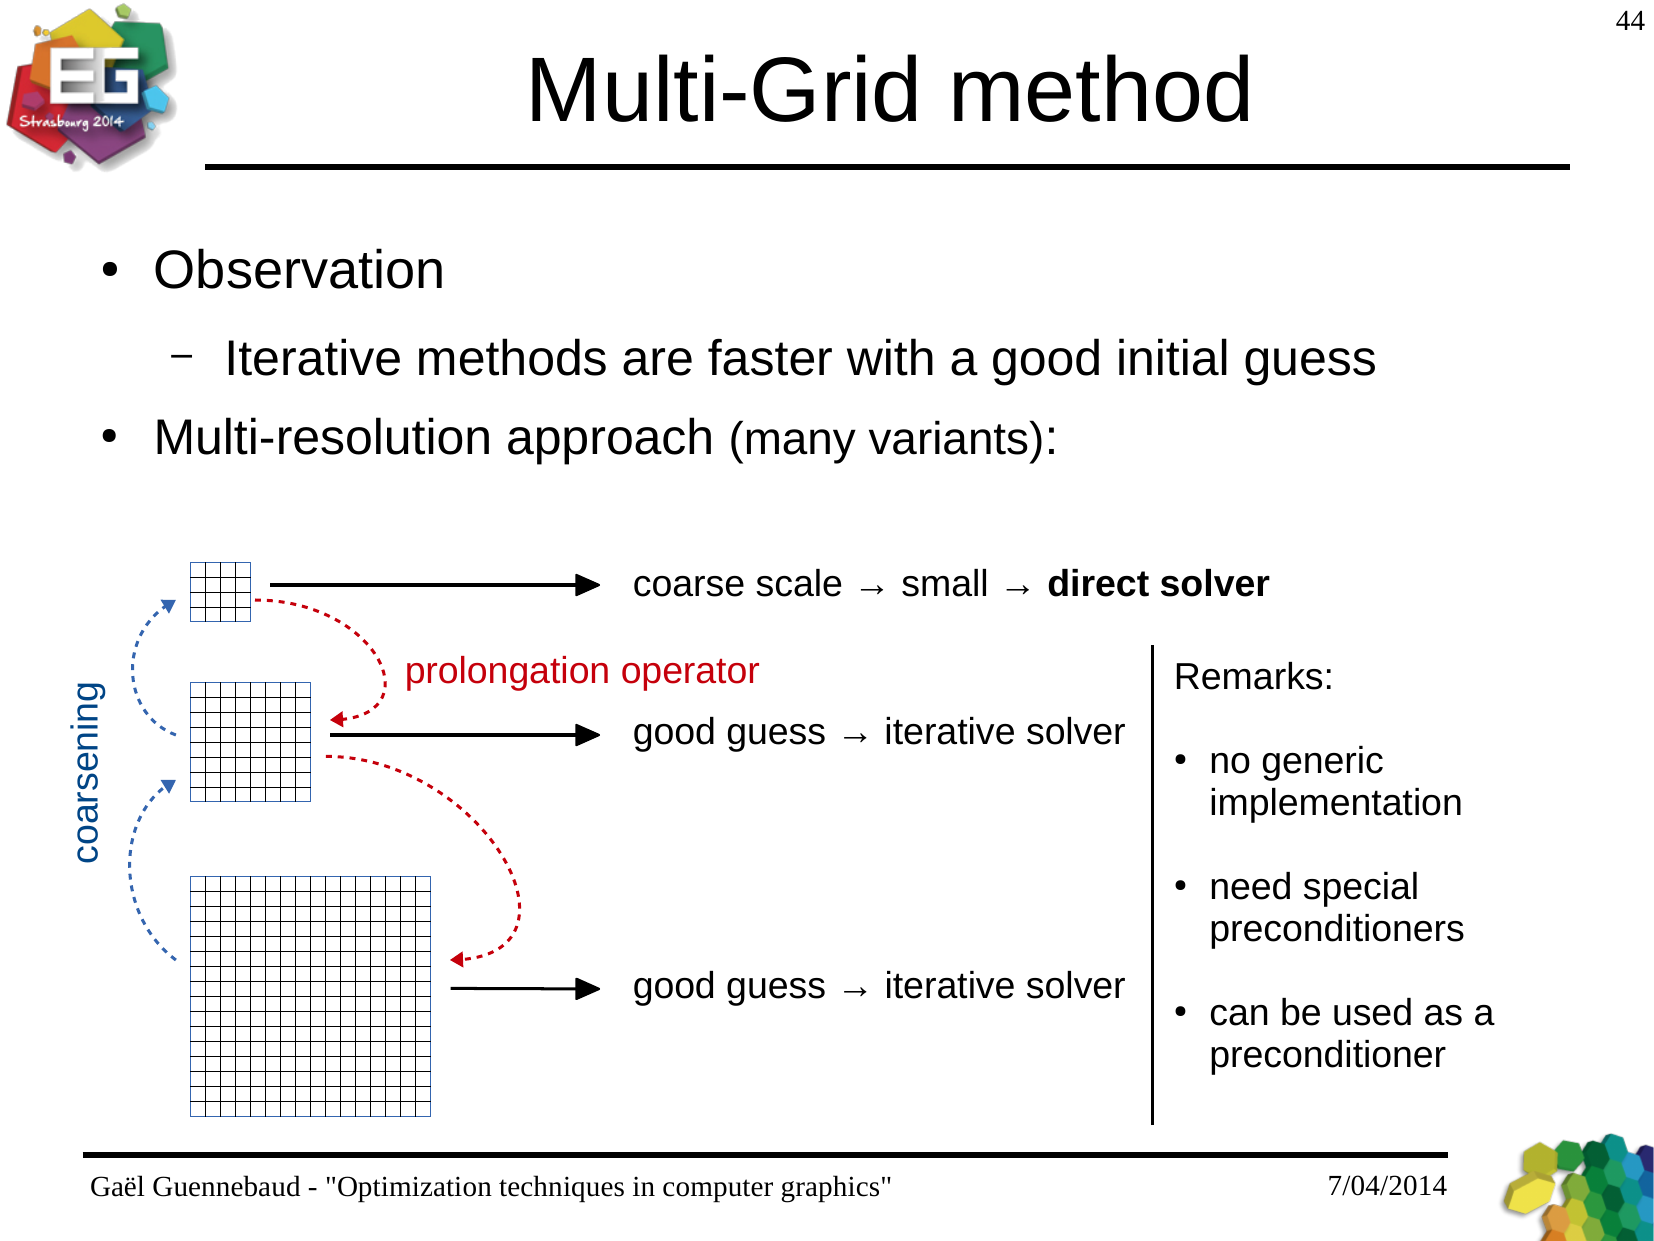

44
# Multi-Grid method
Observation
Iterative methods are faster with a good initial guess
Multi-resolution approach (many variants):
coarse scale → small → direct solver
prolongation operator
Remarks:
no generic
implementation
need special preconditioners
can be used as a preconditioner
good guess → iterative solver
coarsening
good guess → iterative solver
7/04/2014
Gaël Guennebaud - "Optimization techniques in computer graphics"